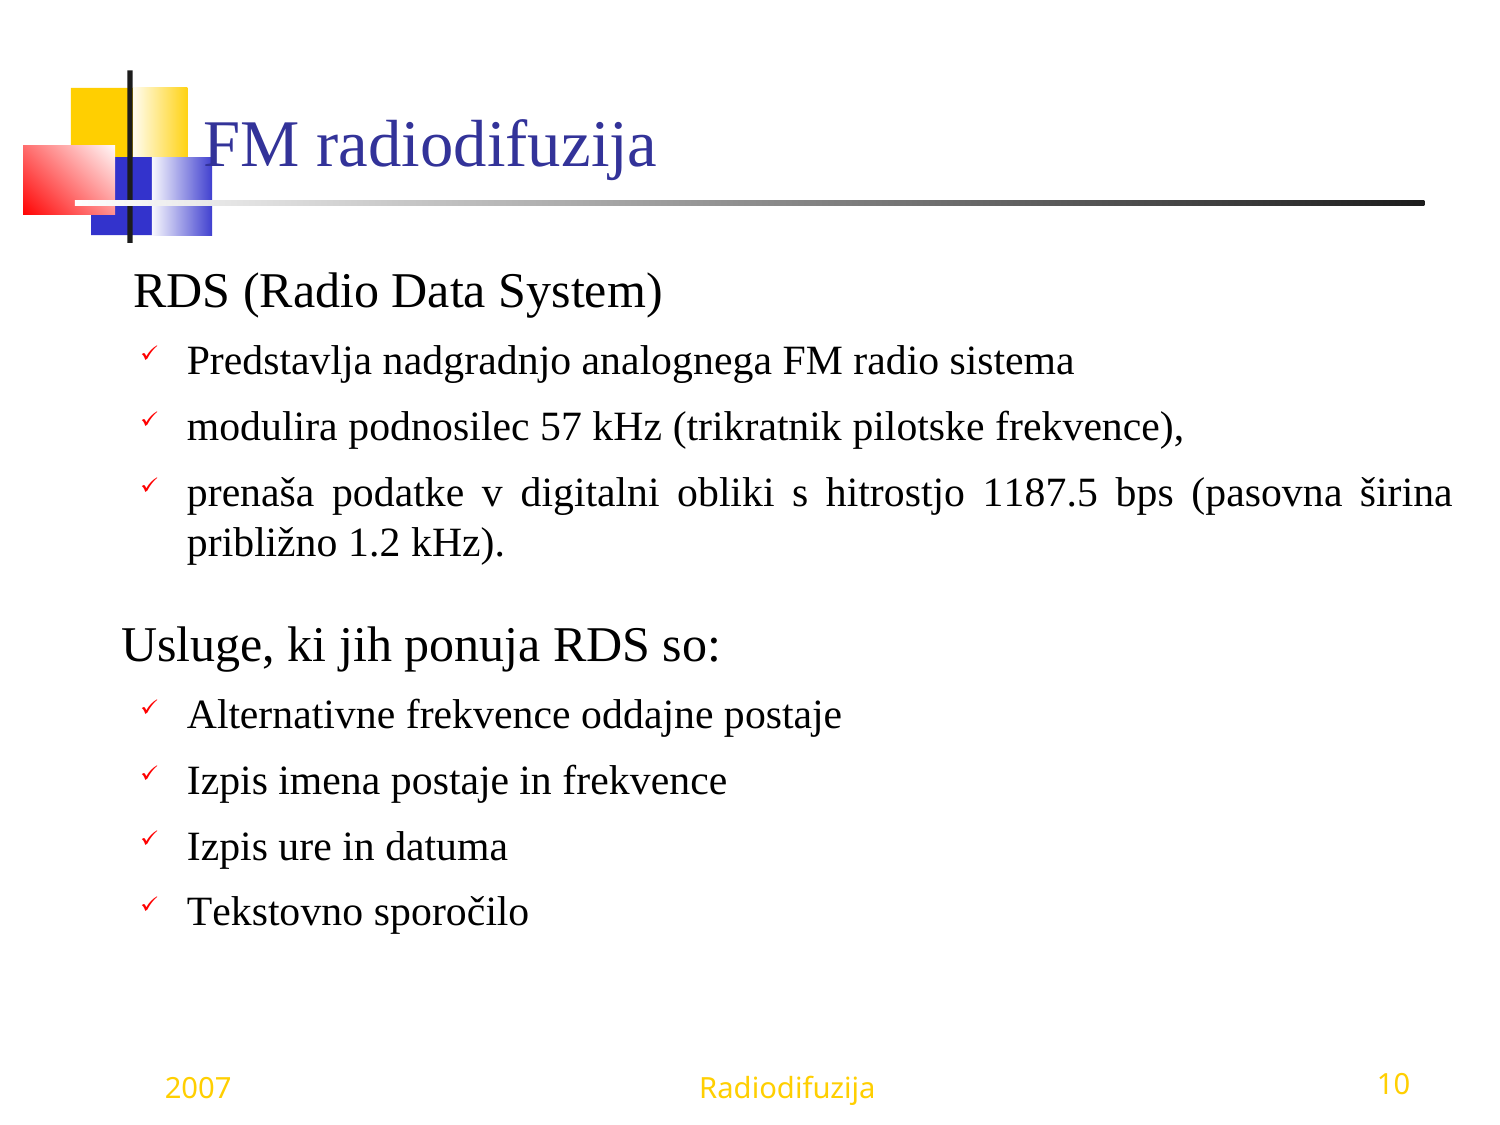

# FM radiodifuzija
	 RDS (Radio Data System)
Predstavlja nadgradnjo analognega FM radio sistema
modulira podnosilec 57 kHz (trikratnik pilotske frekvence),
prenaša podatke v digitalni obliki s hitrostjo 1187.5 bps (pasovna širina približno 1.2 kHz).
	Usluge, ki jih ponuja RDS so:
Alternativne frekvence oddajne postaje
Izpis imena postaje in frekvence
Izpis ure in datuma
Tekstovno sporočilo
2007
Radiodifuzija